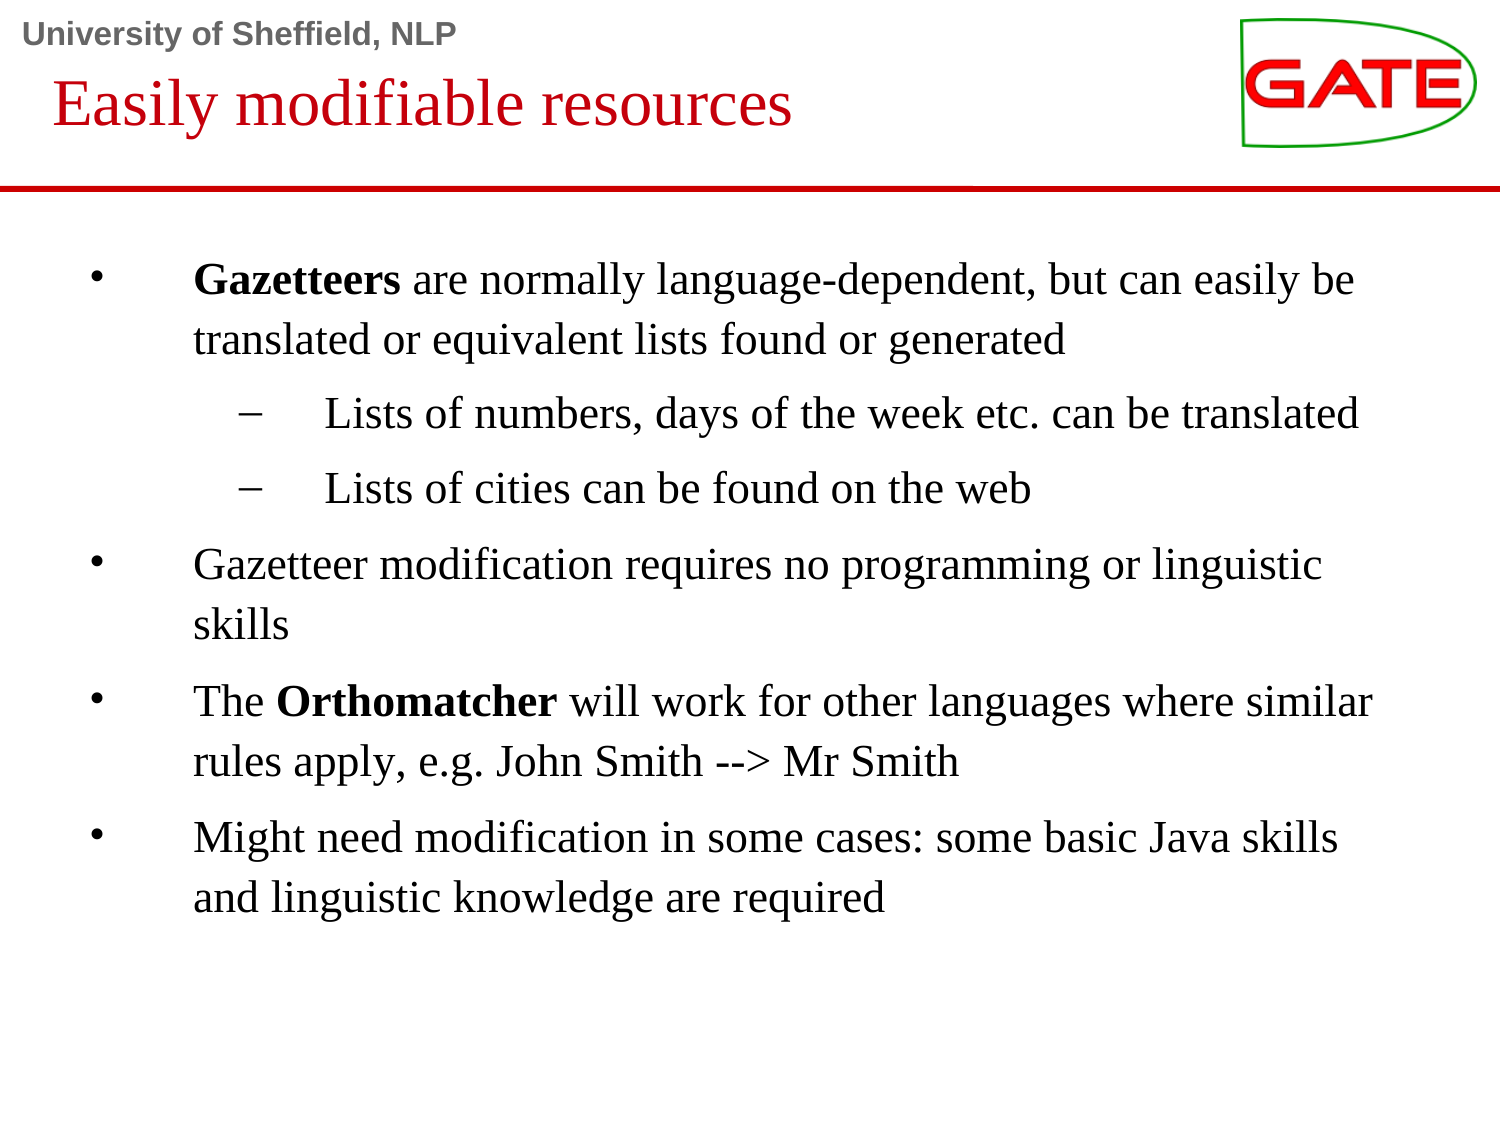

# Easily modifiable resources
Gazetteers are normally language-dependent, but can easily be translated or equivalent lists found or generated
Lists of numbers, days of the week etc. can be translated
Lists of cities can be found on the web
Gazetteer modification requires no programming or linguistic skills
The Orthomatcher will work for other languages where similar rules apply, e.g. John Smith --> Mr Smith
Might need modification in some cases: some basic Java skills and linguistic knowledge are required